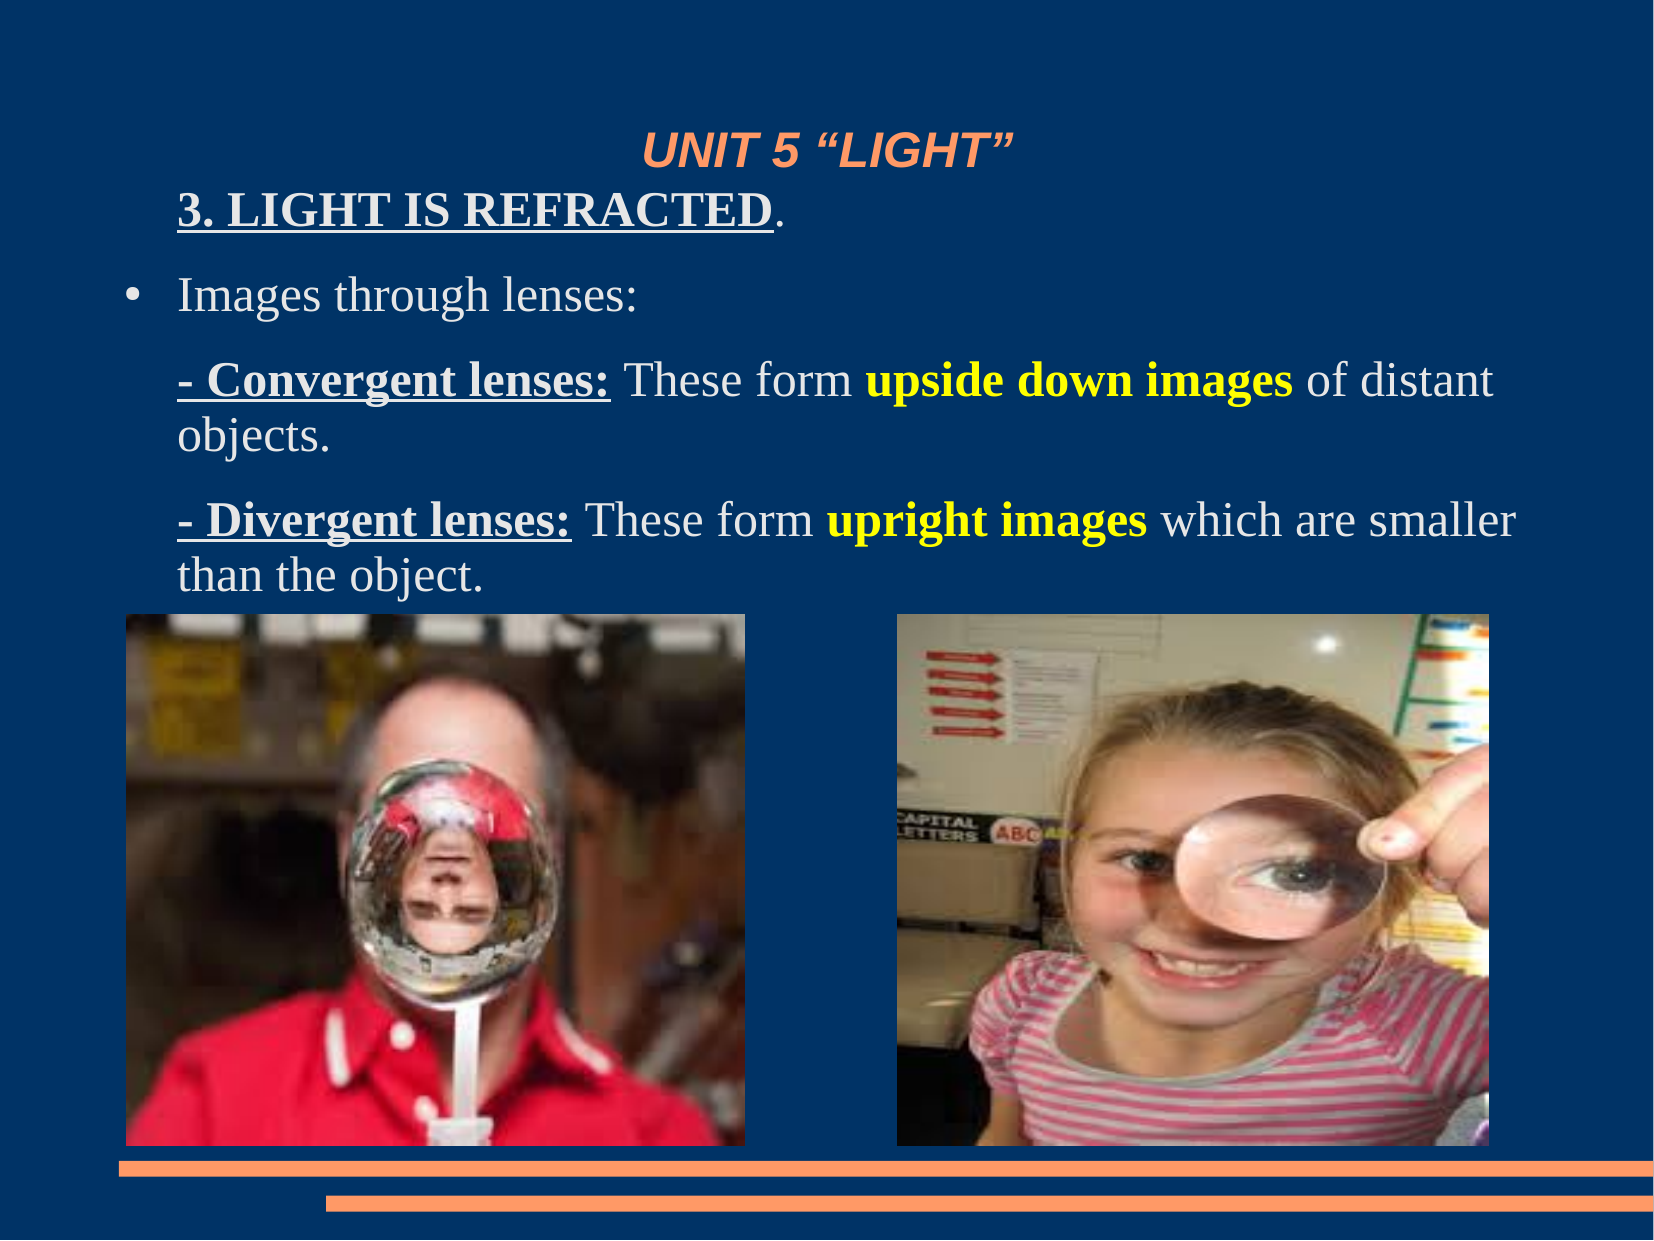

# UNIT 5 “LIGHT”
3. LIGHT IS REFRACTED.
Images through lenses:
- Convergent lenses: These form upside down images of distant objects.
- Divergent lenses: These form upright images which are smaller than the object.